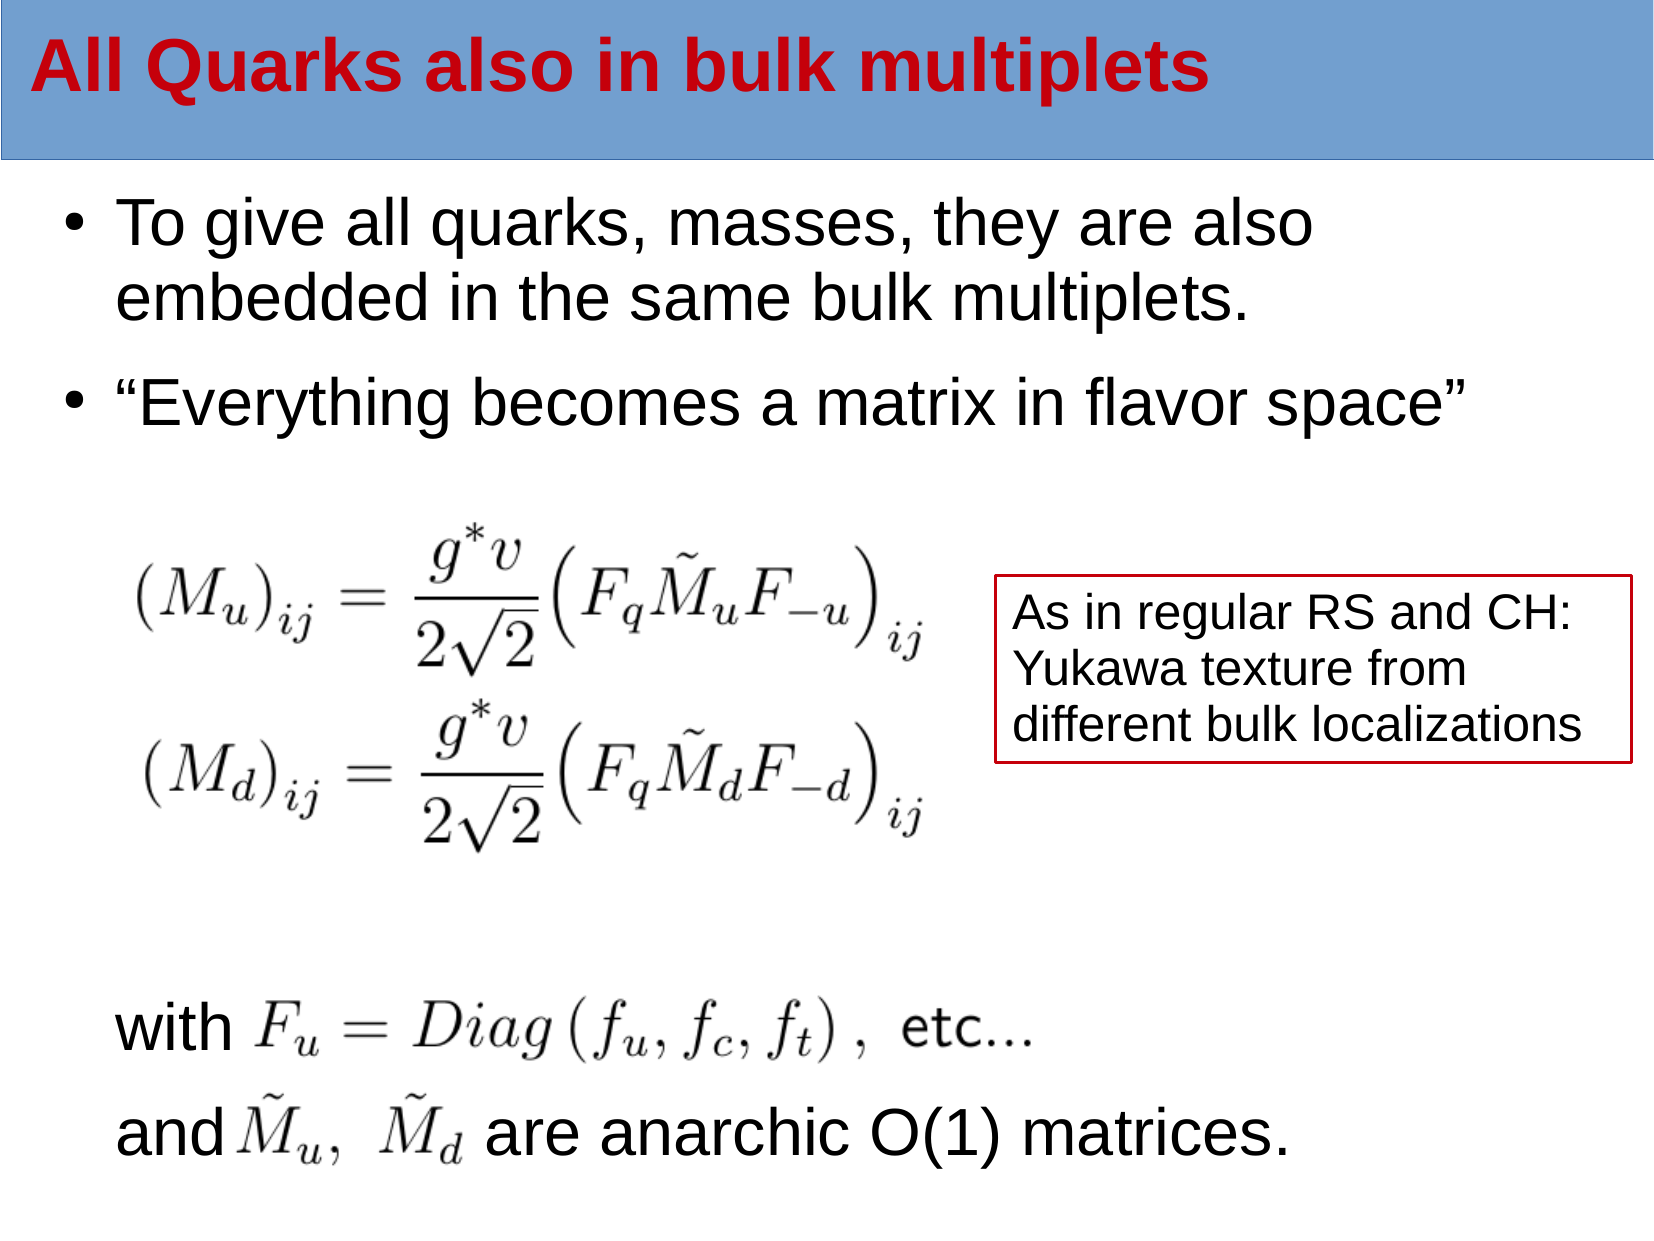

# All Quarks also in bulk multiplets
To give all quarks, masses, they are also embedded in the same bulk multiplets.
“Everything becomes a matrix in flavor space”
with
and are anarchic O(1) matrices.
As in regular RS and CH:
Yukawa texture from
different bulk localizations